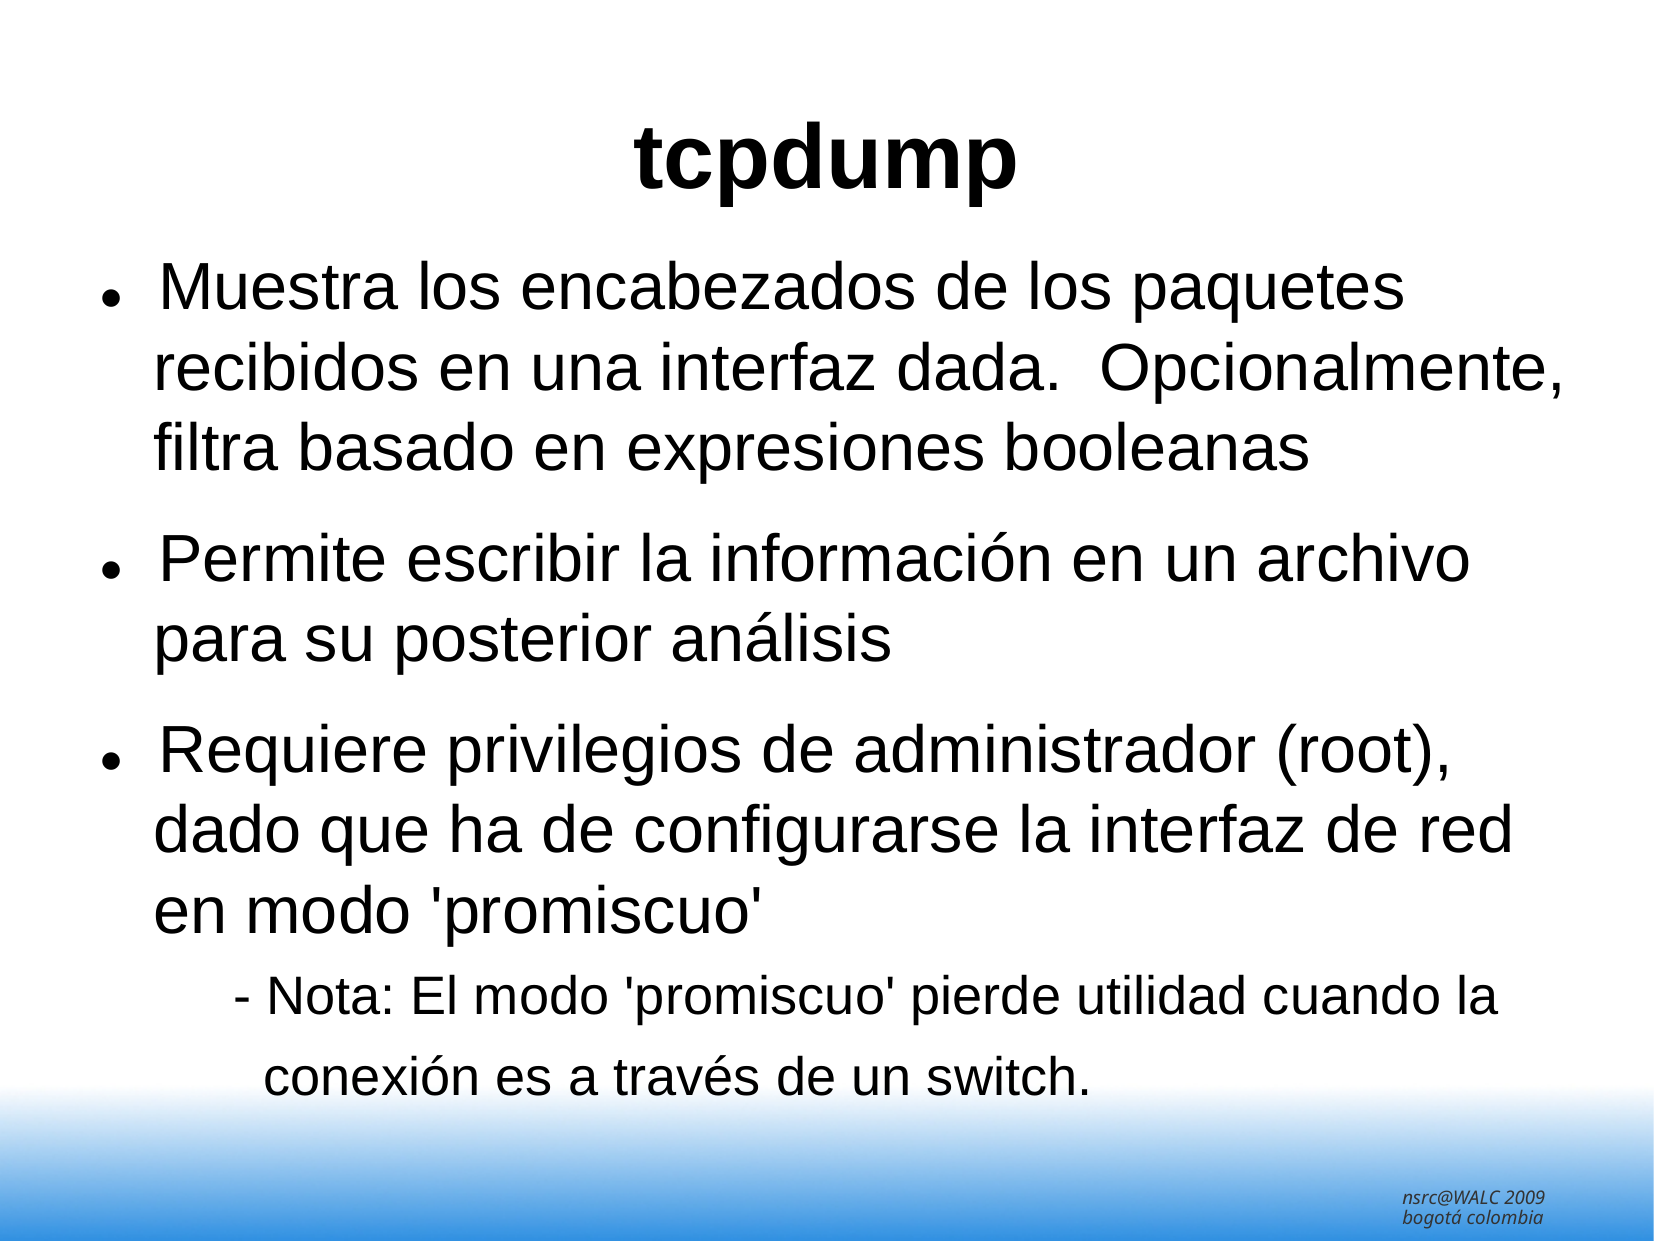

# tcpdump
	Muestra los encabezados de los paquetes recibidos en una interfaz dada. Opcionalmente, filtra basado en expresiones booleanas
	Permite escribir la información en un archivo para su posterior análisis
	Requiere privilegios de administrador (root), dado que ha de configurarse la interfaz de red en modo 'promiscuo'
		- Nota: El modo 'promiscuo' pierde utilidad cuando la
 	 conexión es a través de un switch.